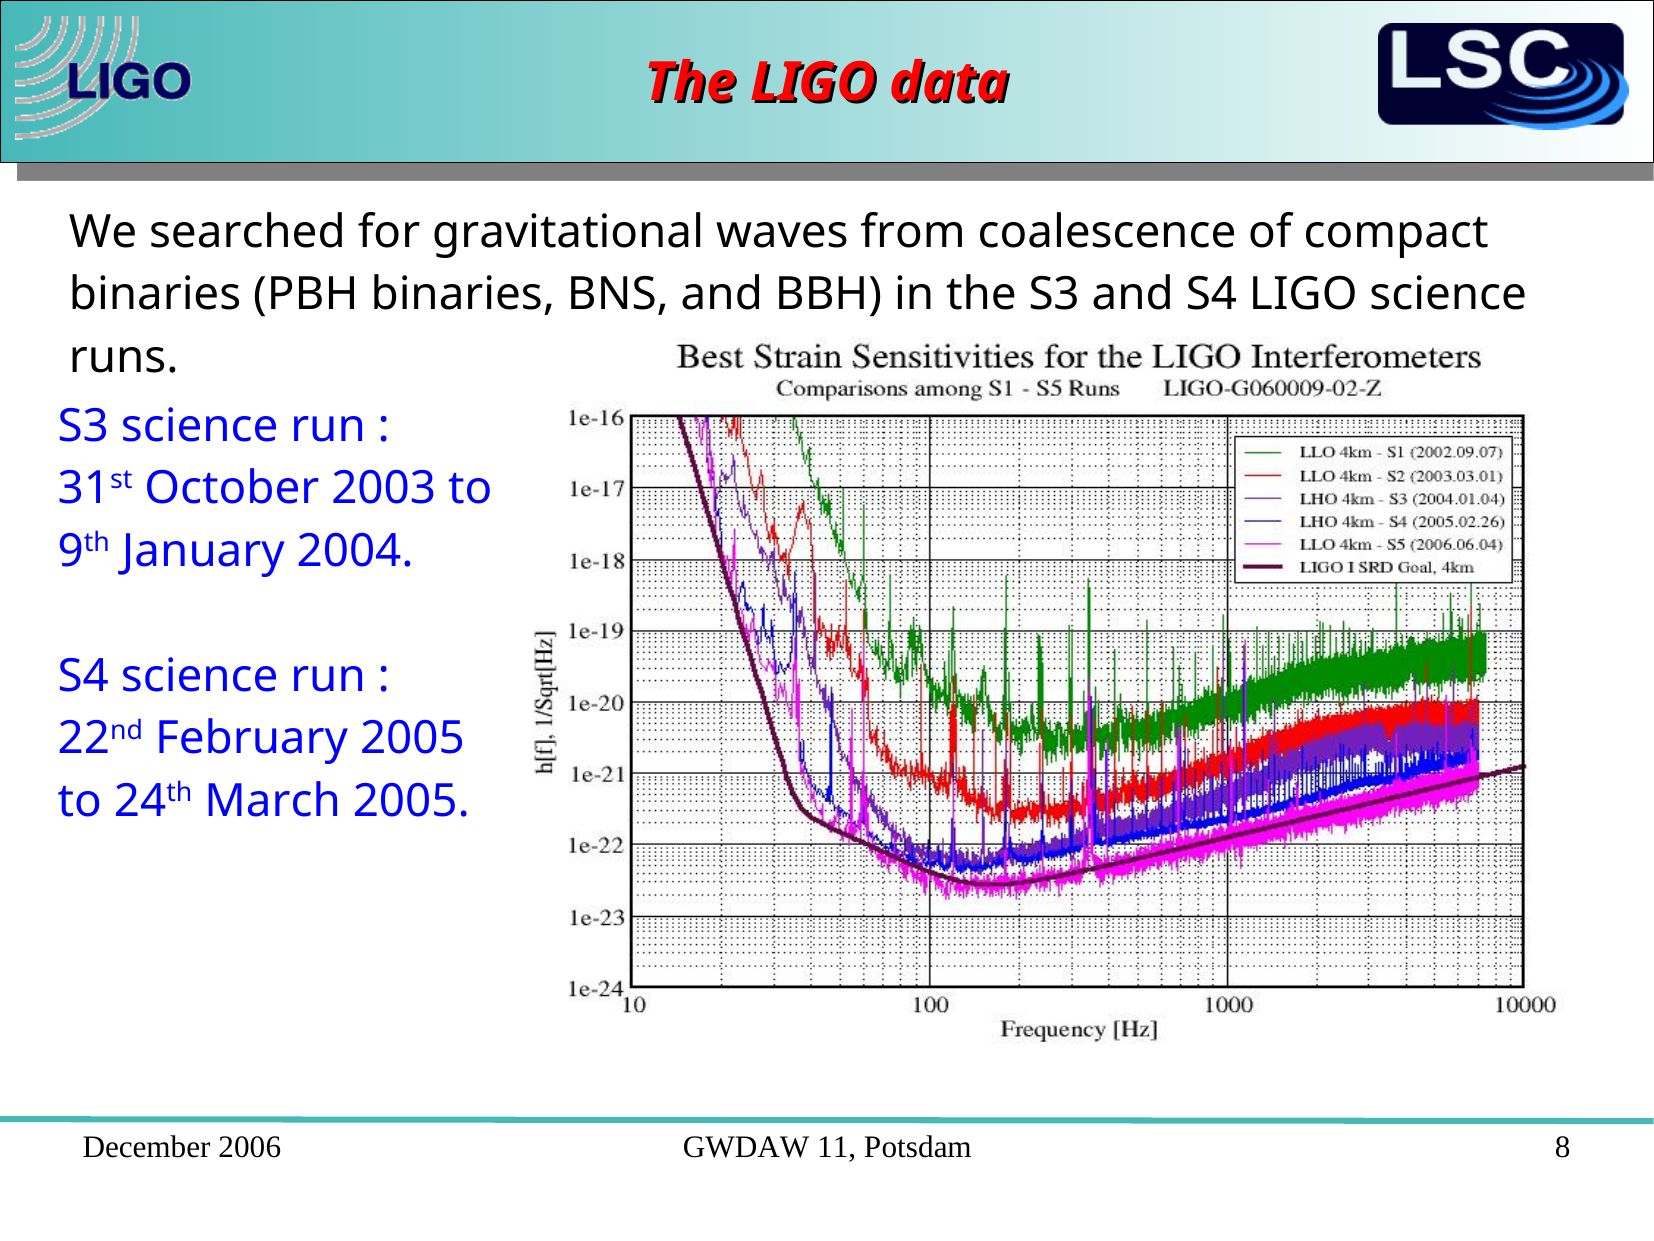

The LIGO data
We searched for gravitational waves from coalescence of compact binaries (PBH binaries, BNS, and BBH) in the S3 and S4 LIGO science runs.
S3 science run :
31st October 2003 to 9th January 2004.
S4 science run :
22nd February 2005 to 24th March 2005.
8